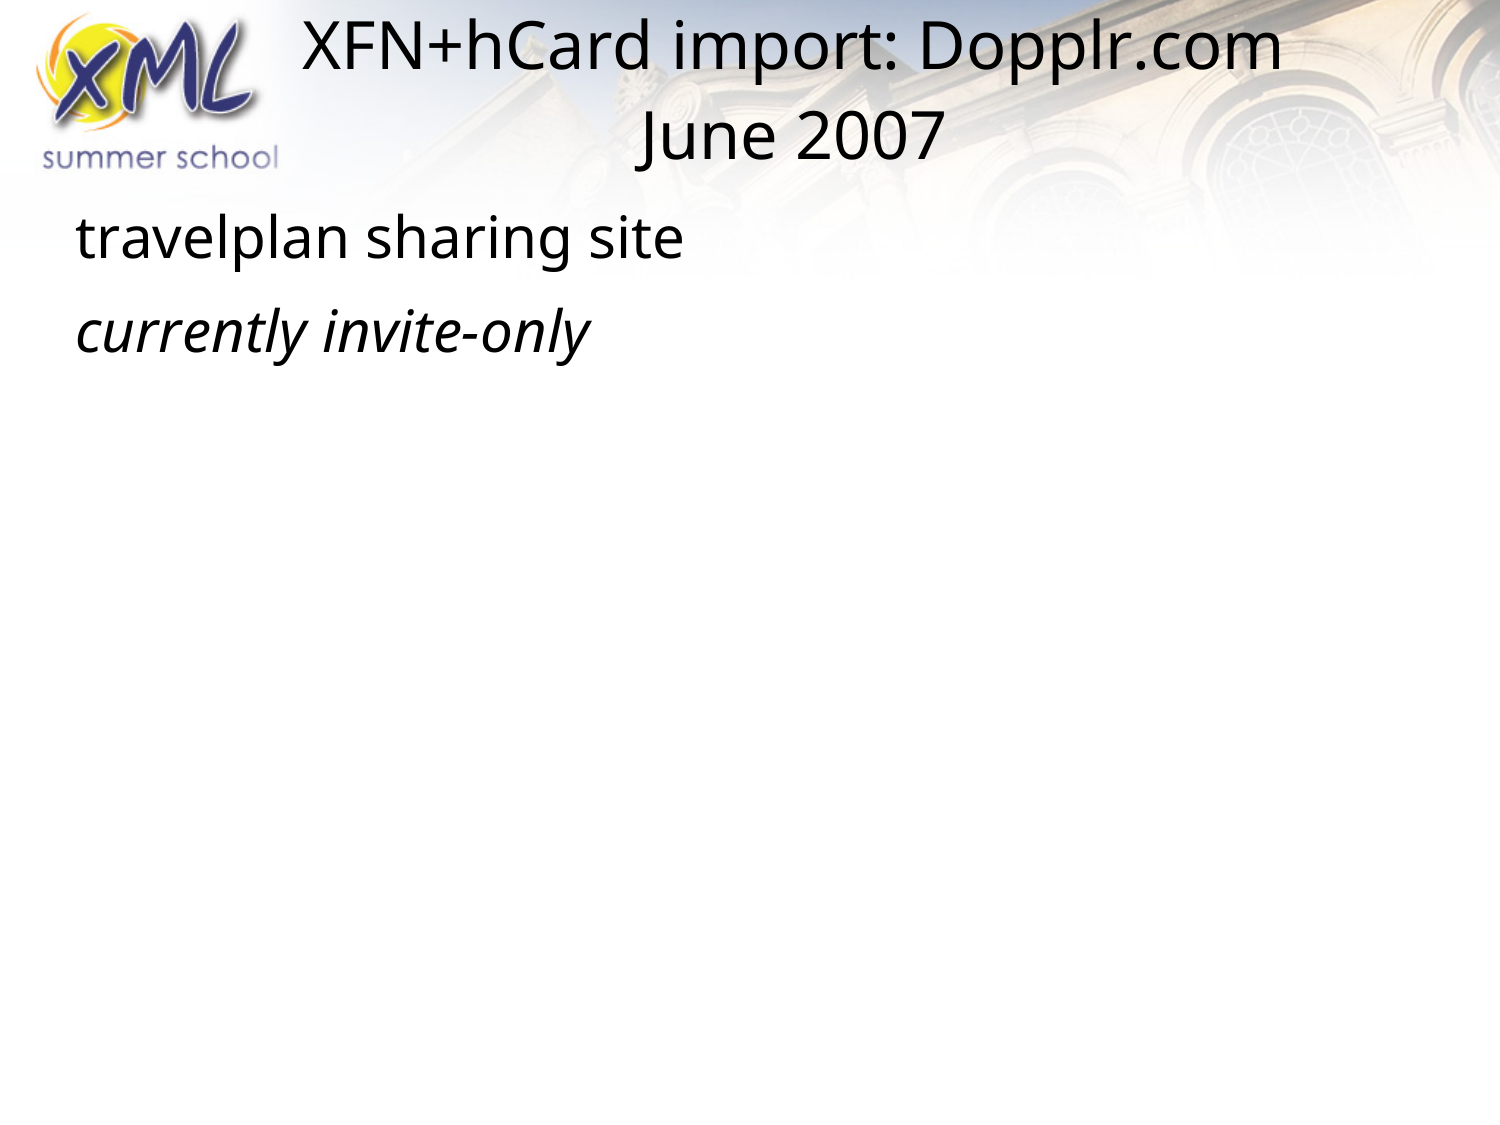

# XFN+hCard import: Dopplr.com June 2007
travelplan sharing site
currently invite-only